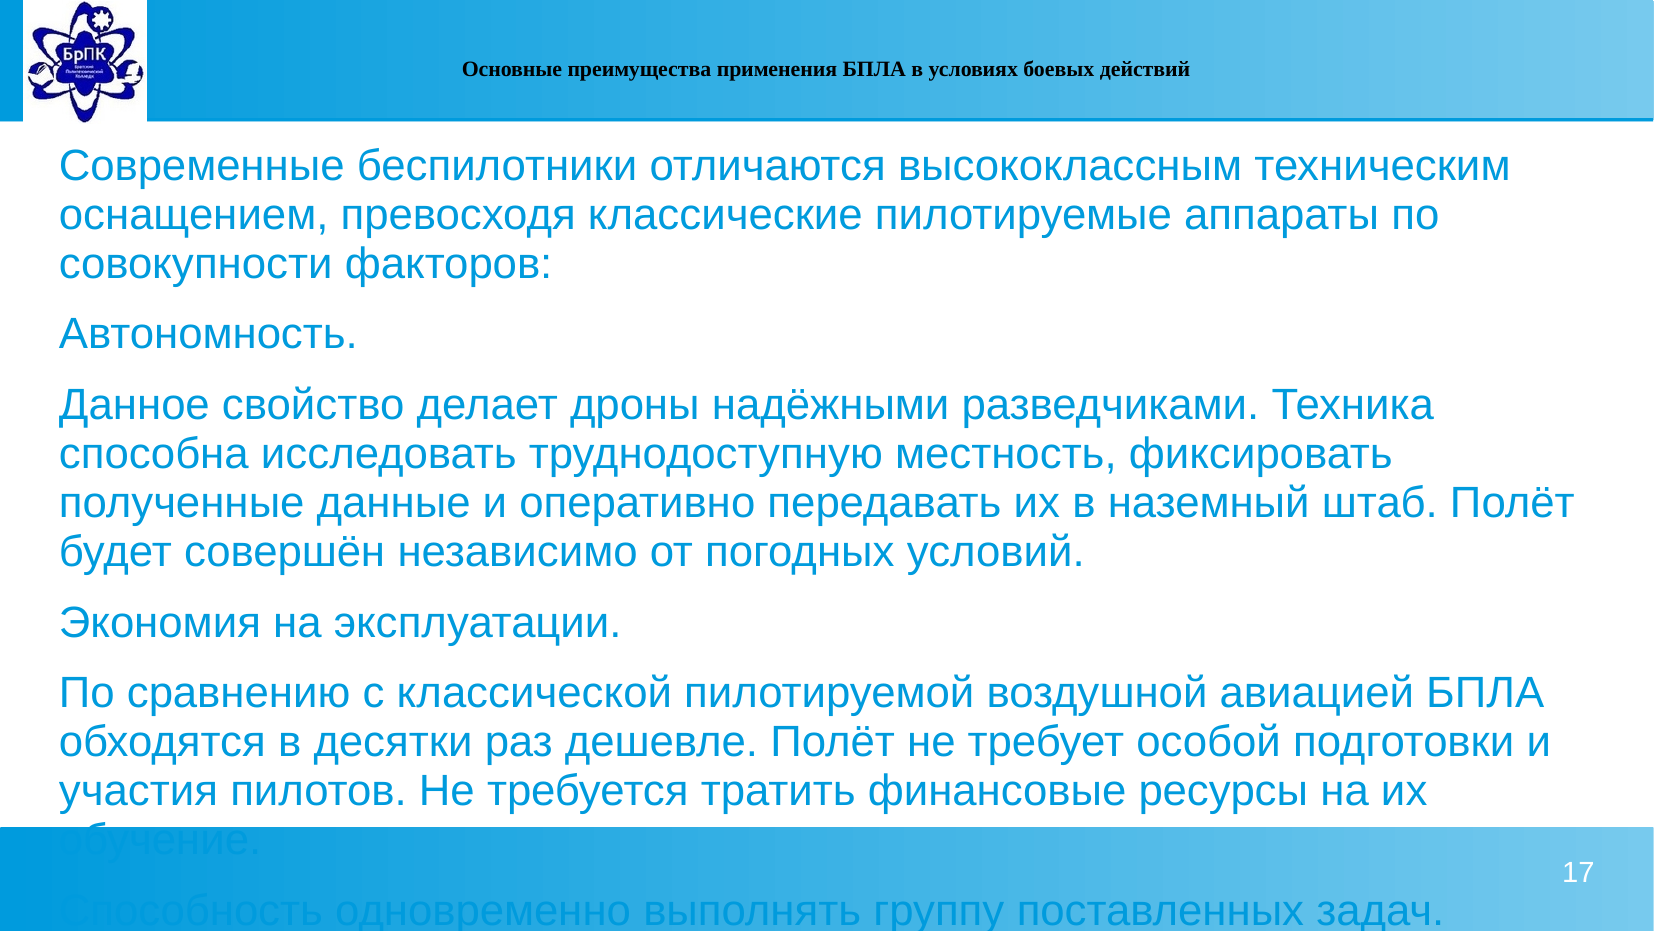

# Основные преимущества применения БПЛА в условиях боевых действий
Современные беспилотники отличаются высококлассным техническим оснащением, превосходя классические пилотируемые аппараты по совокупности факторов:
Автономность.
Данное свойство делает дроны надёжными разведчиками. Техника способна исследовать труднодоступную местность, фиксировать полученные данные и оперативно передавать их в наземный штаб. Полёт будет совершён независимо от погодных условий.
Экономия на эксплуатации.
По сравнению с классической пилотируемой воздушной авиацией БПЛА обходятся в десятки раз дешевле. Полёт не требует особой подготовки и участия пилотов. Не требуется тратить финансовые ресурсы на их обучение.
Способность одновременно выполнять группу поставленных задач.
17